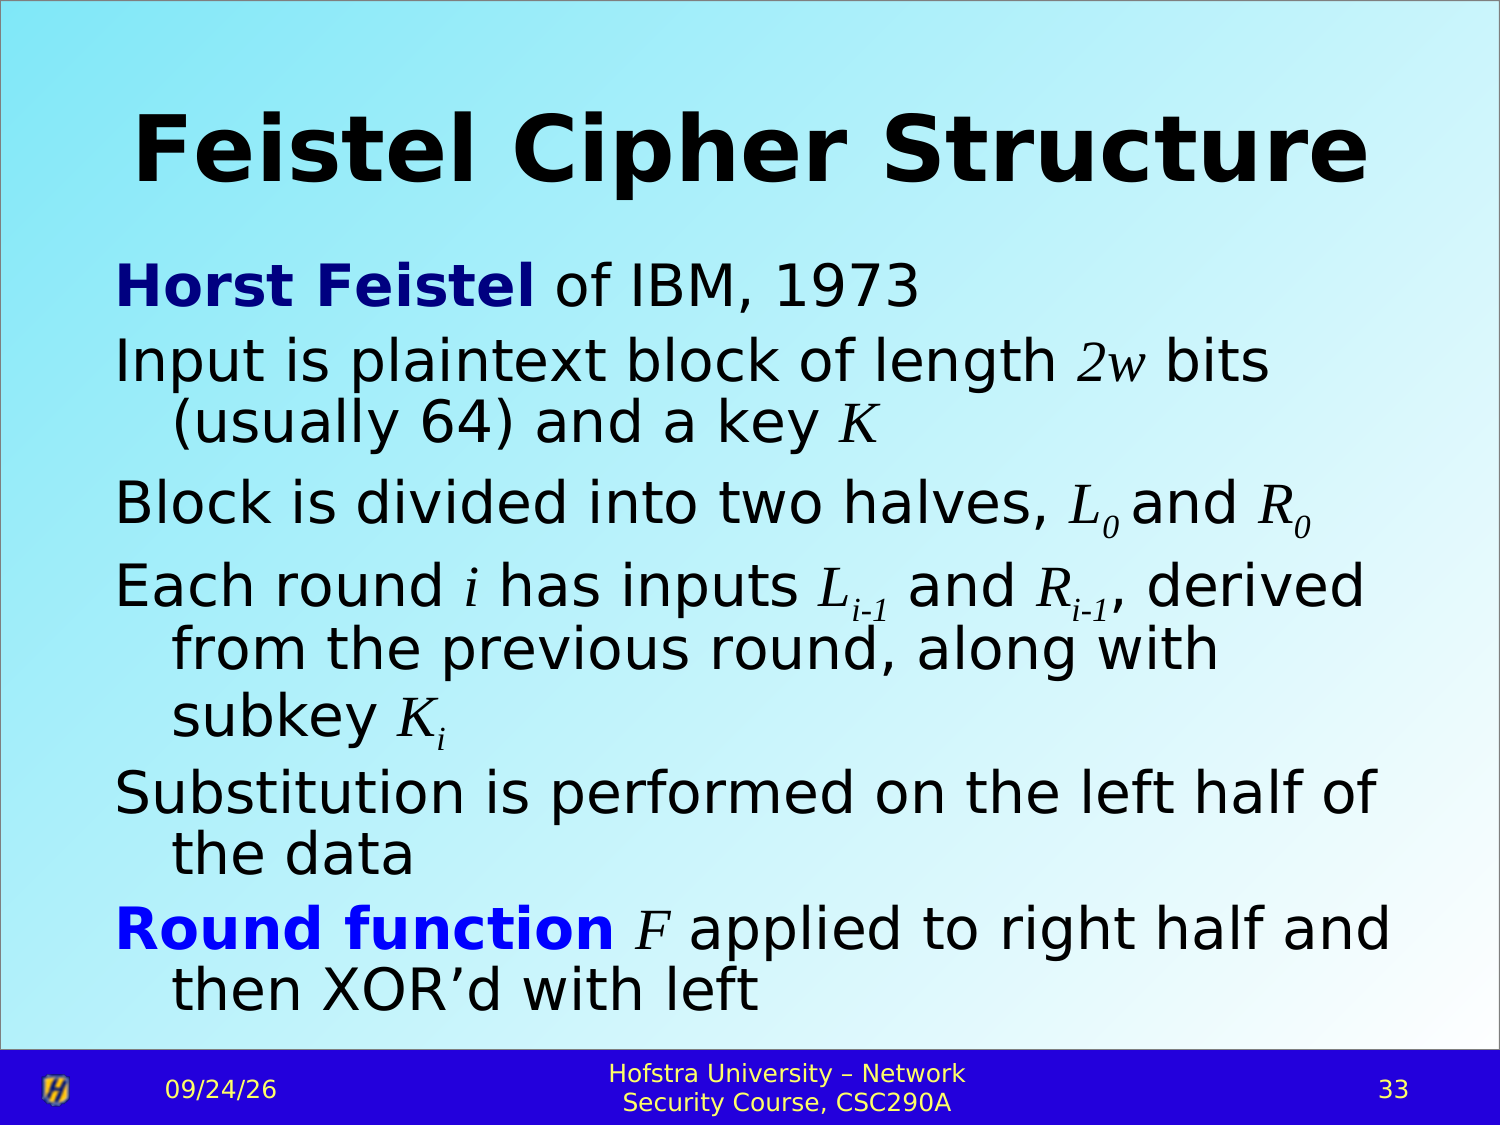

# Feistel Cipher Structure
Horst Feistel of IBM, 1973
Input is plaintext block of length 2w bits (usually 64) and a key K
Block is divided into two halves, L0 and R0
Each round i has inputs Li-1 and Ri-1, derived from the previous round, along with subkey Ki
Substitution is performed on the left half of the data
Round function F applied to right half and then XOR’d with left
33